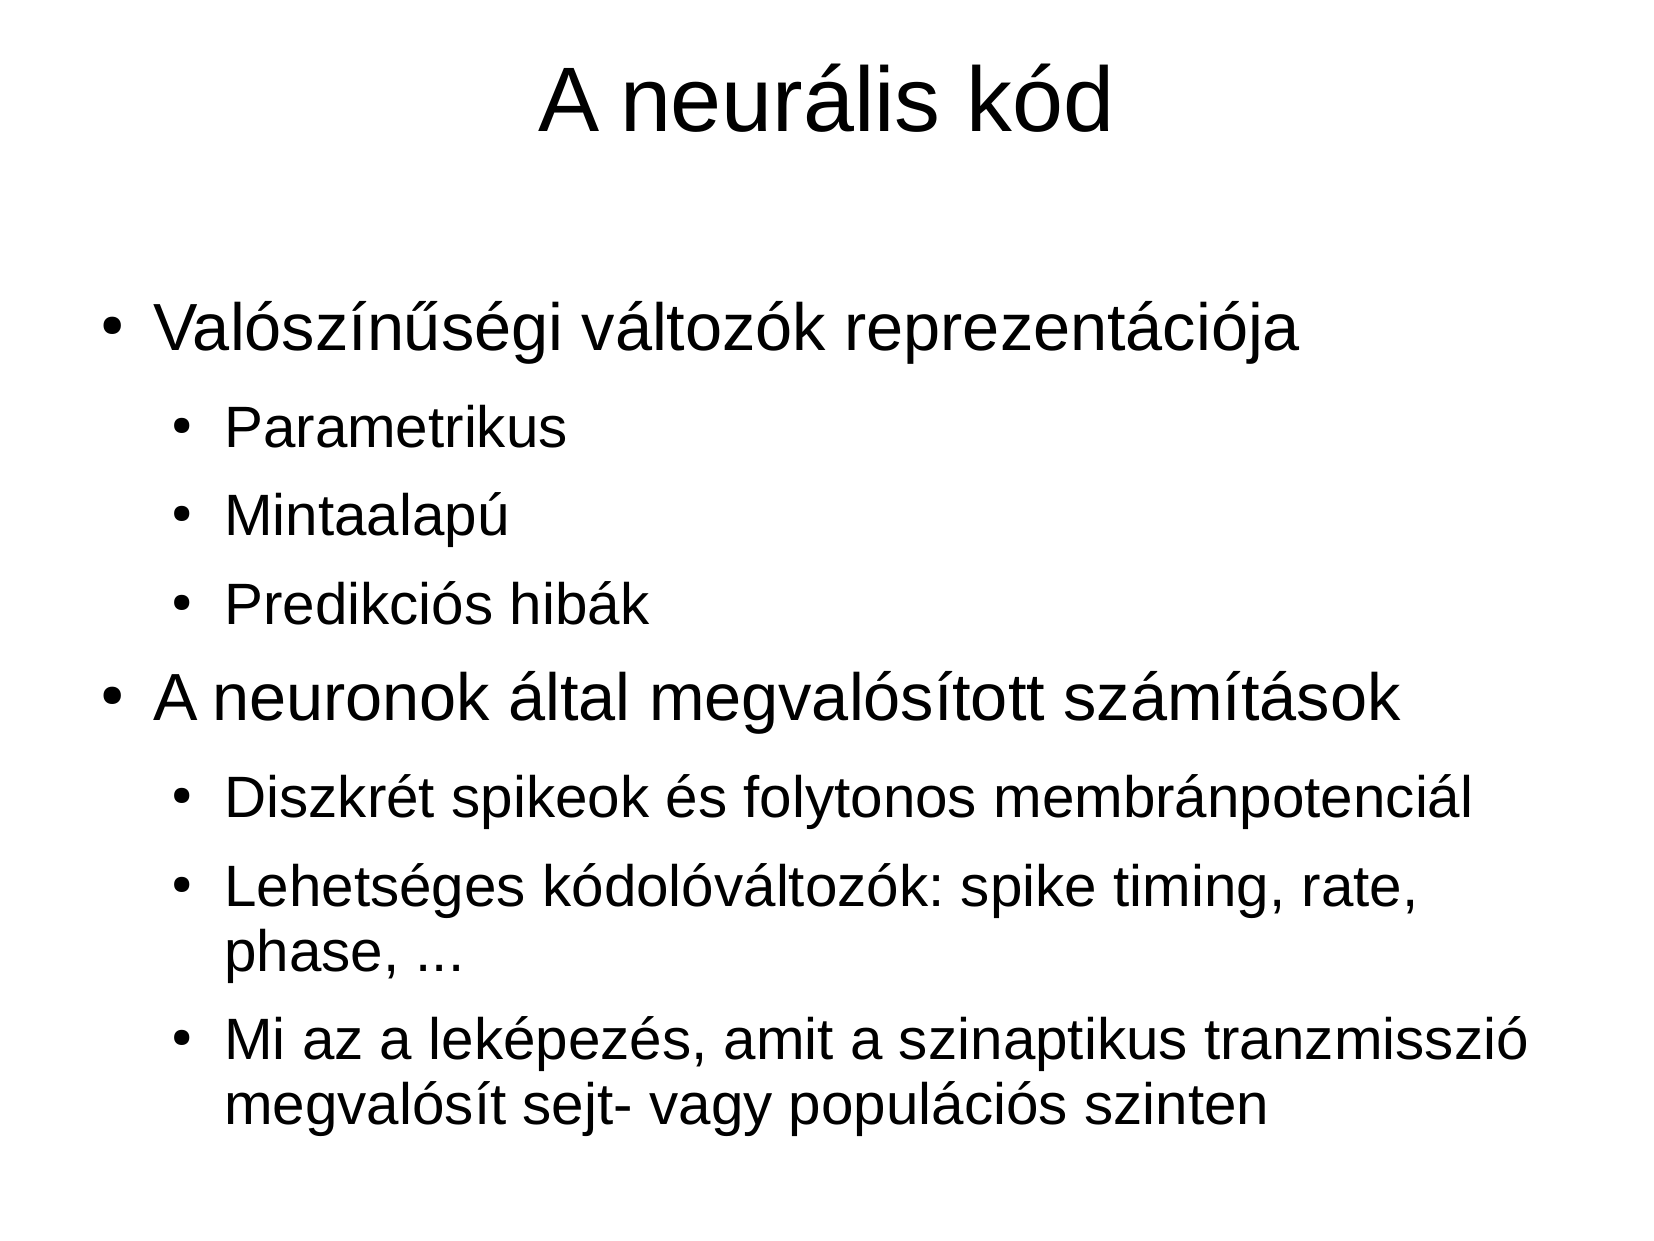

# A neurális kód
Valószínűségi változók reprezentációja
Parametrikus
Mintaalapú
Predikciós hibák
A neuronok által megvalósított számítások
Diszkrét spikeok és folytonos membránpotenciál
Lehetséges kódolóváltozók: spike timing, rate, phase, ...
Mi az a leképezés, amit a szinaptikus tranzmisszió megvalósít sejt- vagy populációs szinten